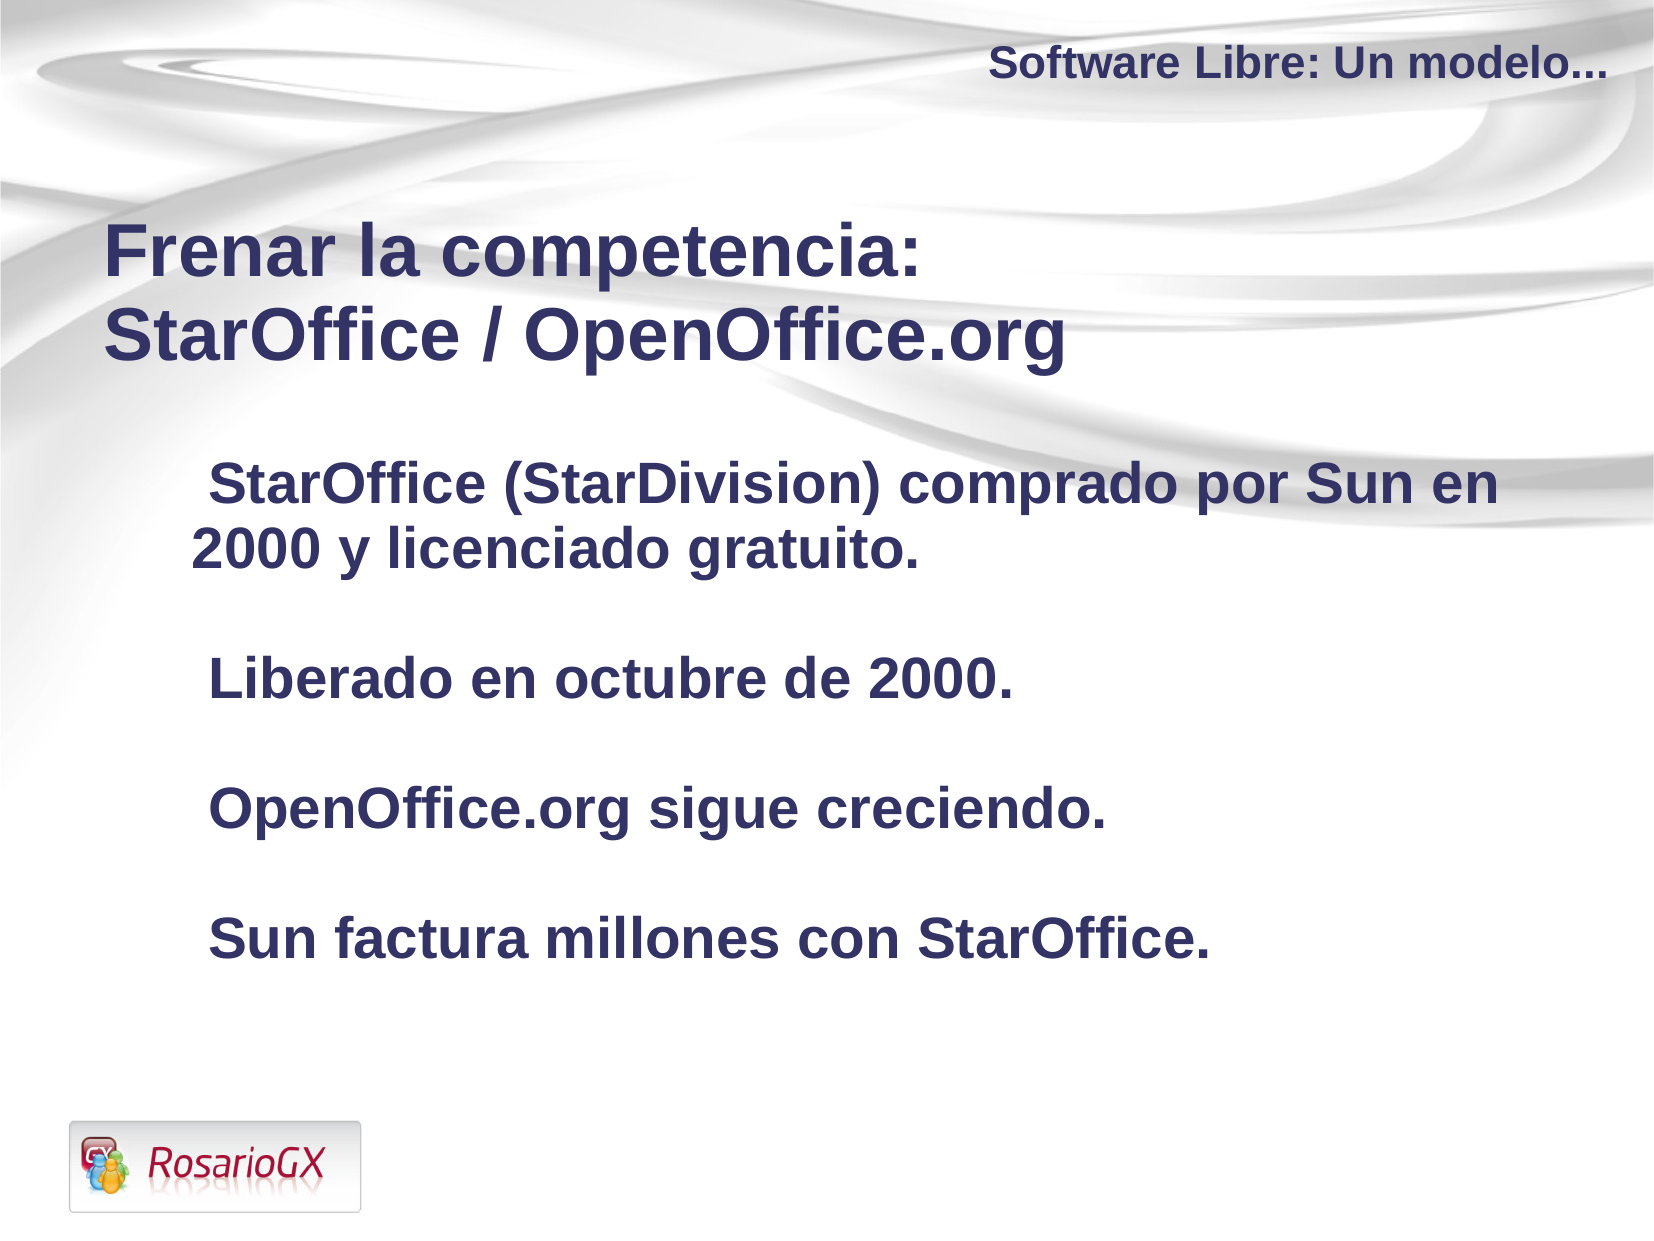

Software Libre: Un modelo...
Frenar la competencia:
StarOffice / OpenOffice.org
 StarOffice (StarDivision) comprado por Sun en 2000 y licenciado gratuito.
 Liberado en octubre de 2000.
 OpenOffice.org sigue creciendo.
 Sun factura millones con StarOffice.